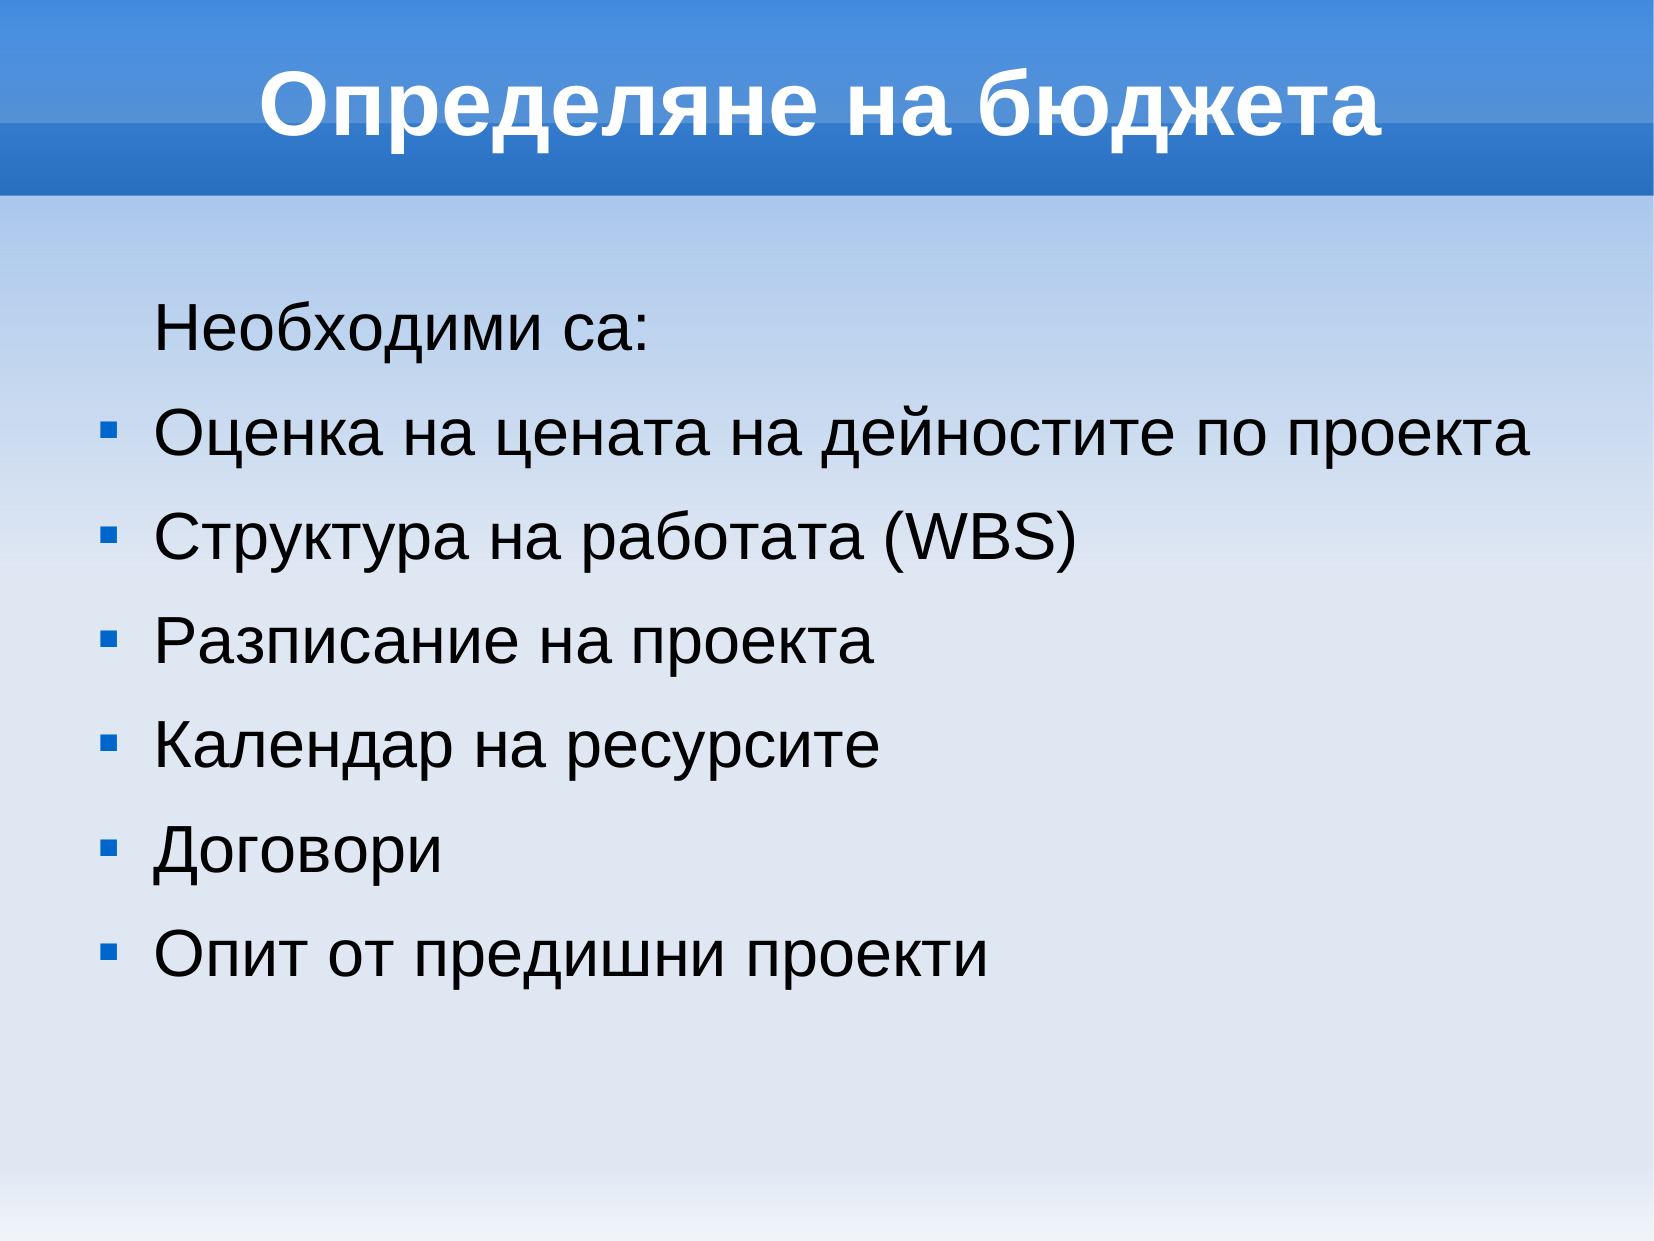

# Определяне на бюджета
Необходими са:
Оценка на цената на дейностите по проекта
Структура на работата (WBS)
Разписание на проекта
Календар на ресурсите
Договори
Опит от предишни проекти